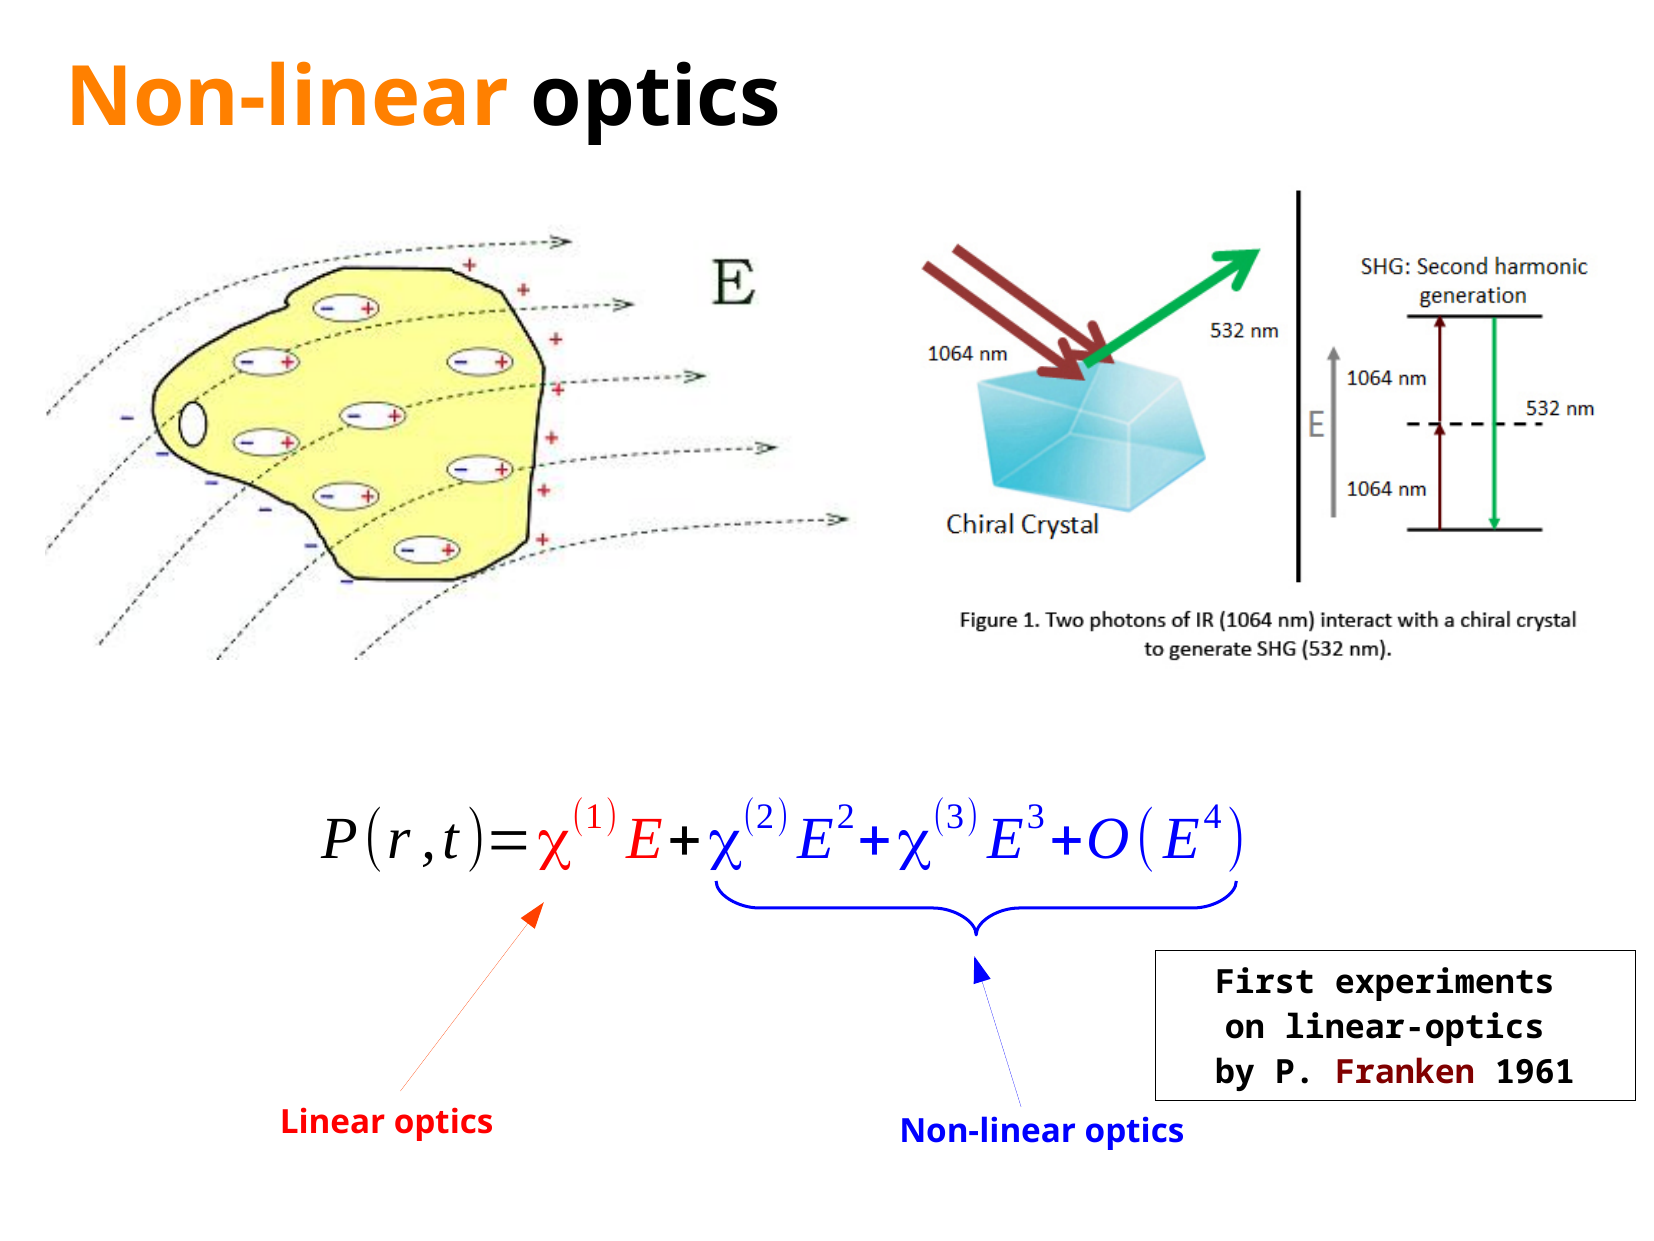

# Non-linear optics
Linear optics
Non-linear optics
First experiments
on linear-optics
by P. Franken 1961